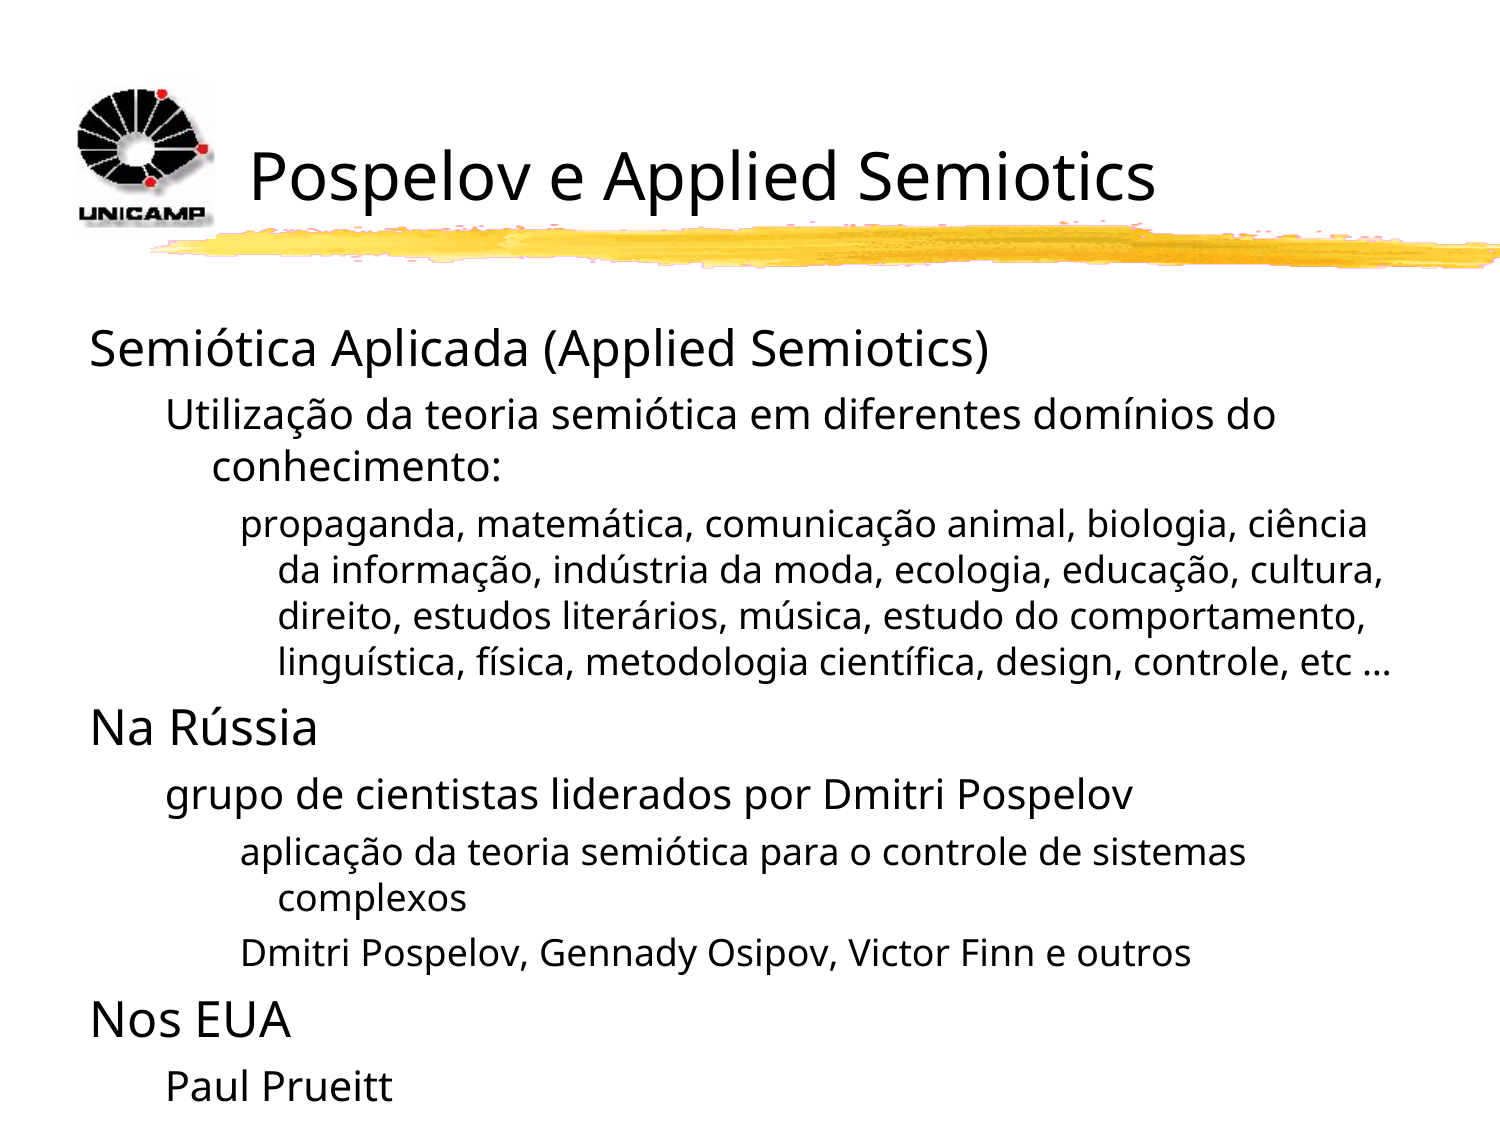

# Pospelov e Applied Semiotics
Semiótica Aplicada (Applied Semiotics)
Utilização da teoria semiótica em diferentes domínios do conhecimento:
propaganda, matemática, comunicação animal, biologia, ciência da informação, indústria da moda, ecologia, educação, cultura, direito, estudos literários, música, estudo do comportamento, linguística, física, metodologia científica, design, controle, etc …
Na Rússia
grupo de cientistas liderados por Dmitri Pospelov
aplicação da teoria semiótica para o controle de sistemas complexos
Dmitri Pospelov, Gennady Osipov, Victor Finn e outros
Nos EUA
Paul Prueitt